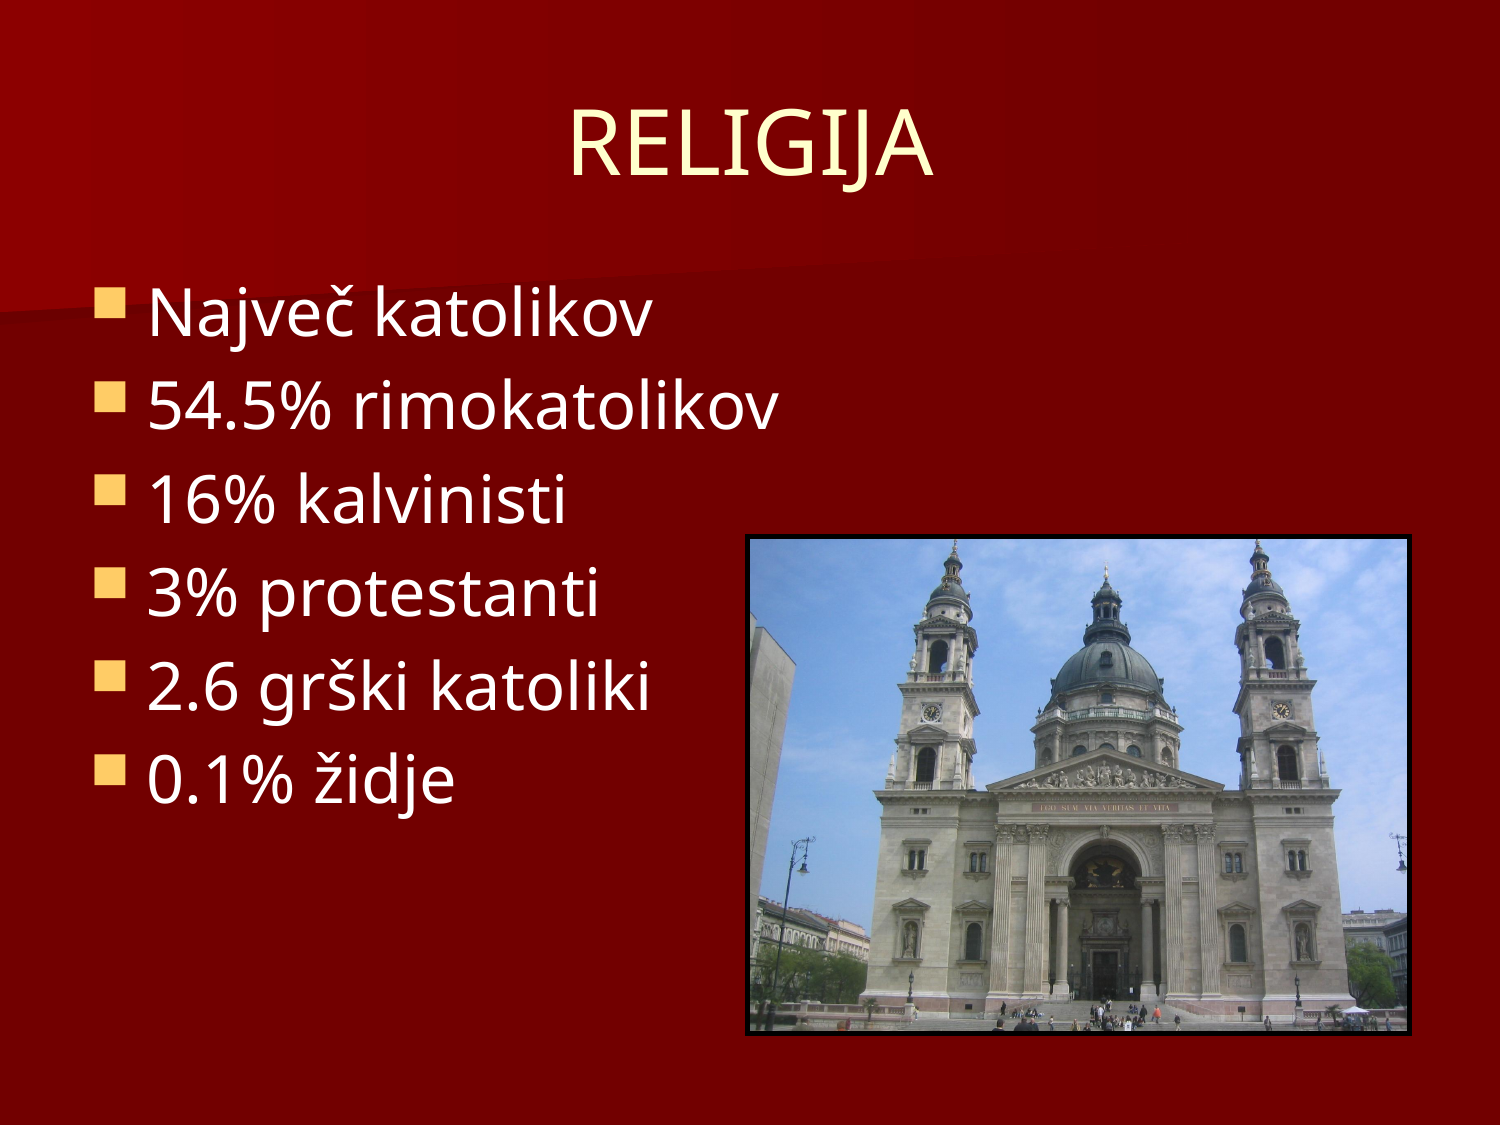

# RELIGIJA
Največ katolikov
54.5% rimokatolikov
16% kalvinisti
3% protestanti
2.6 grški katoliki
0.1% židje